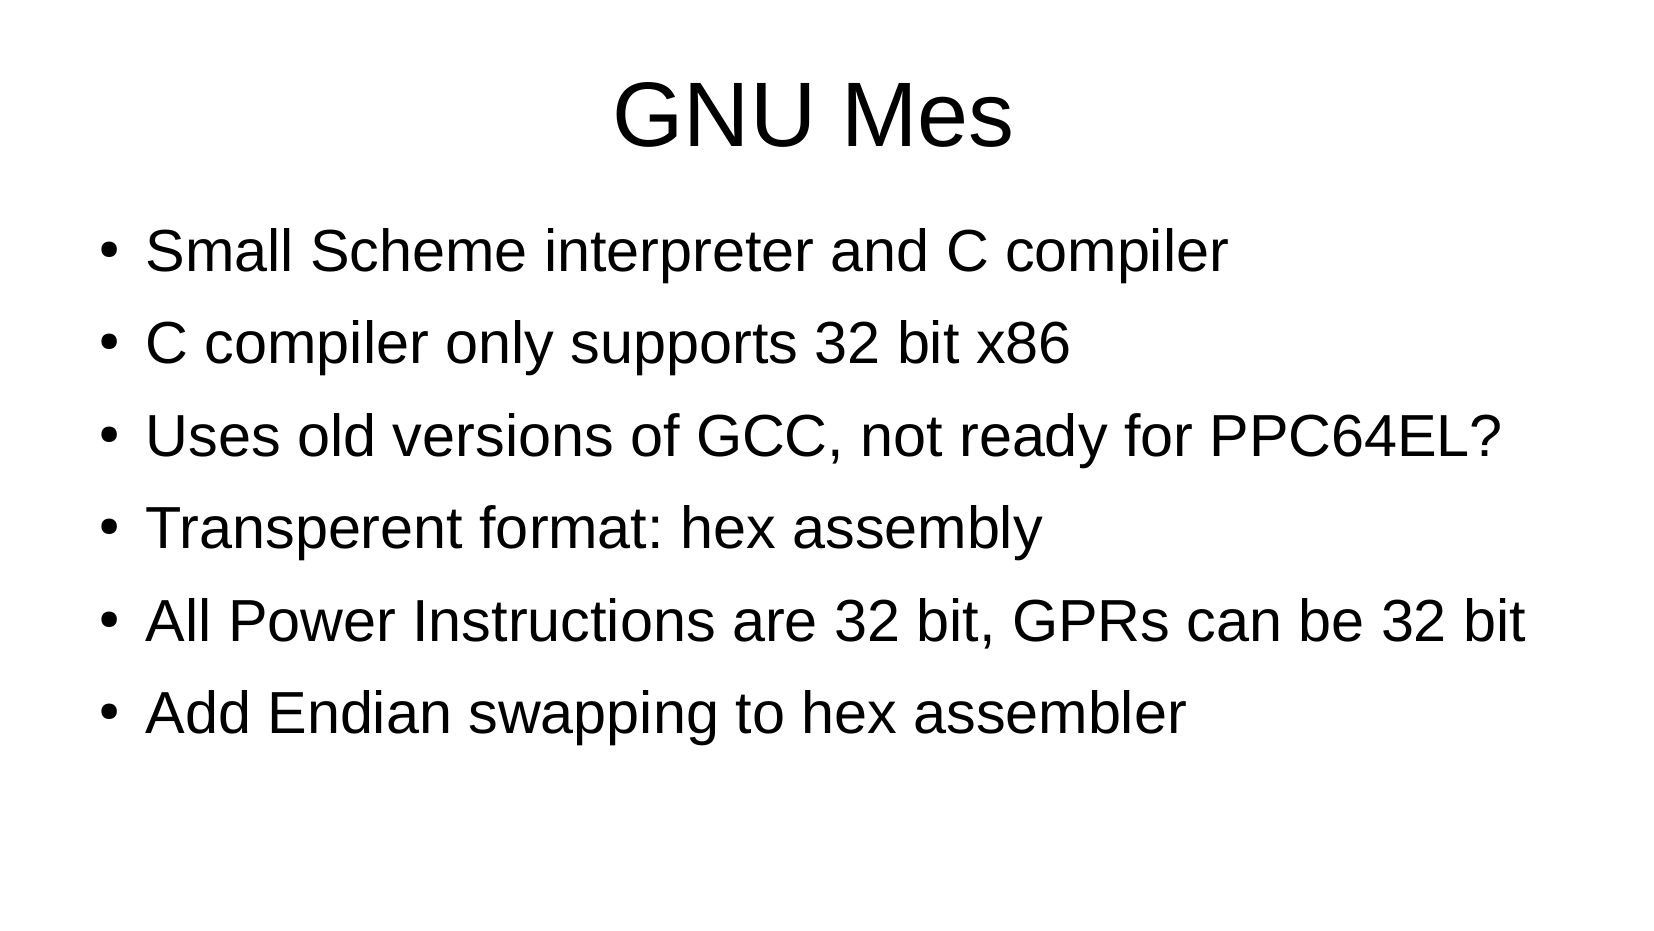

# GNU Mes
Small Scheme interpreter and C compiler
C compiler only supports 32 bit x86
Uses old versions of GCC, not ready for PPC64EL?
Transperent format: hex assembly
All Power Instructions are 32 bit, GPRs can be 32 bit
Add Endian swapping to hex assembler